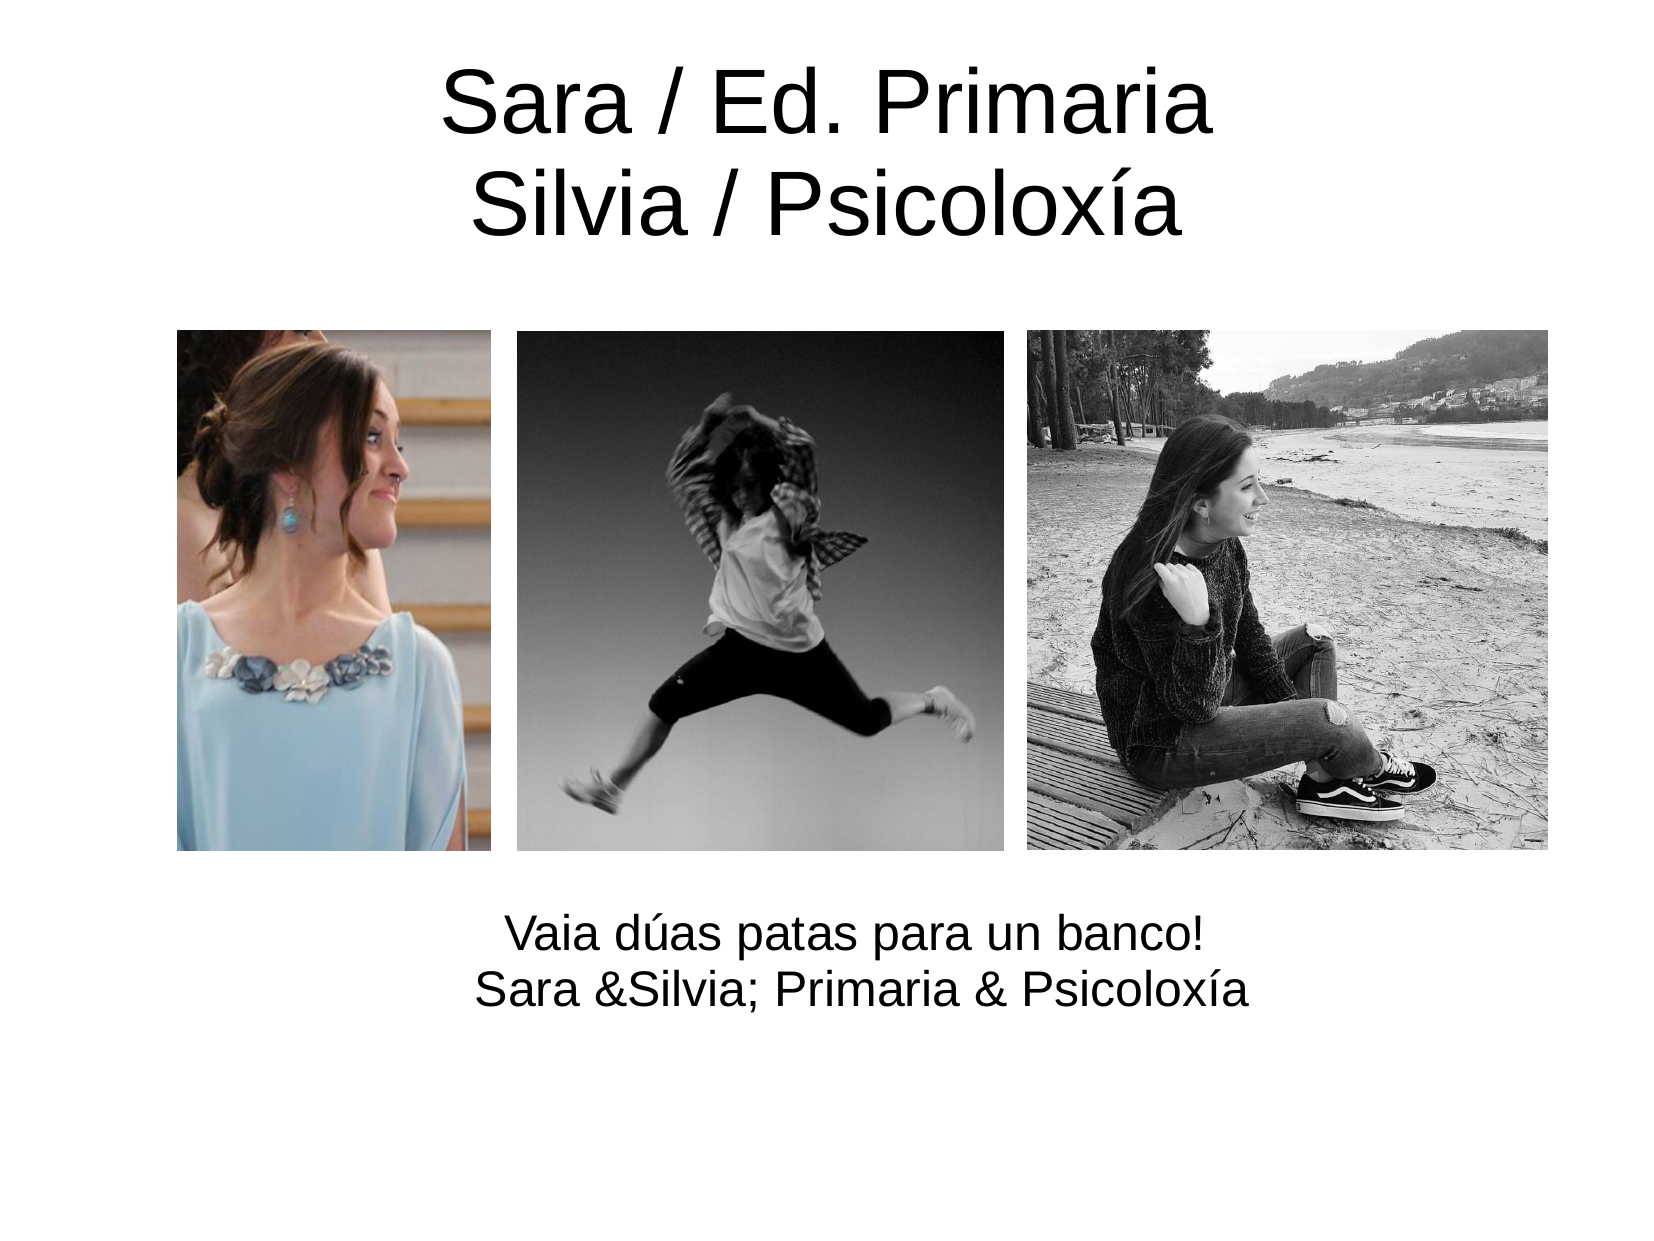

# Sara / Ed. Primaria Silvia / Psicoloxía
Vaia dúas patas para un banco!
Sara &Silvia; Primaria & Psicoloxía